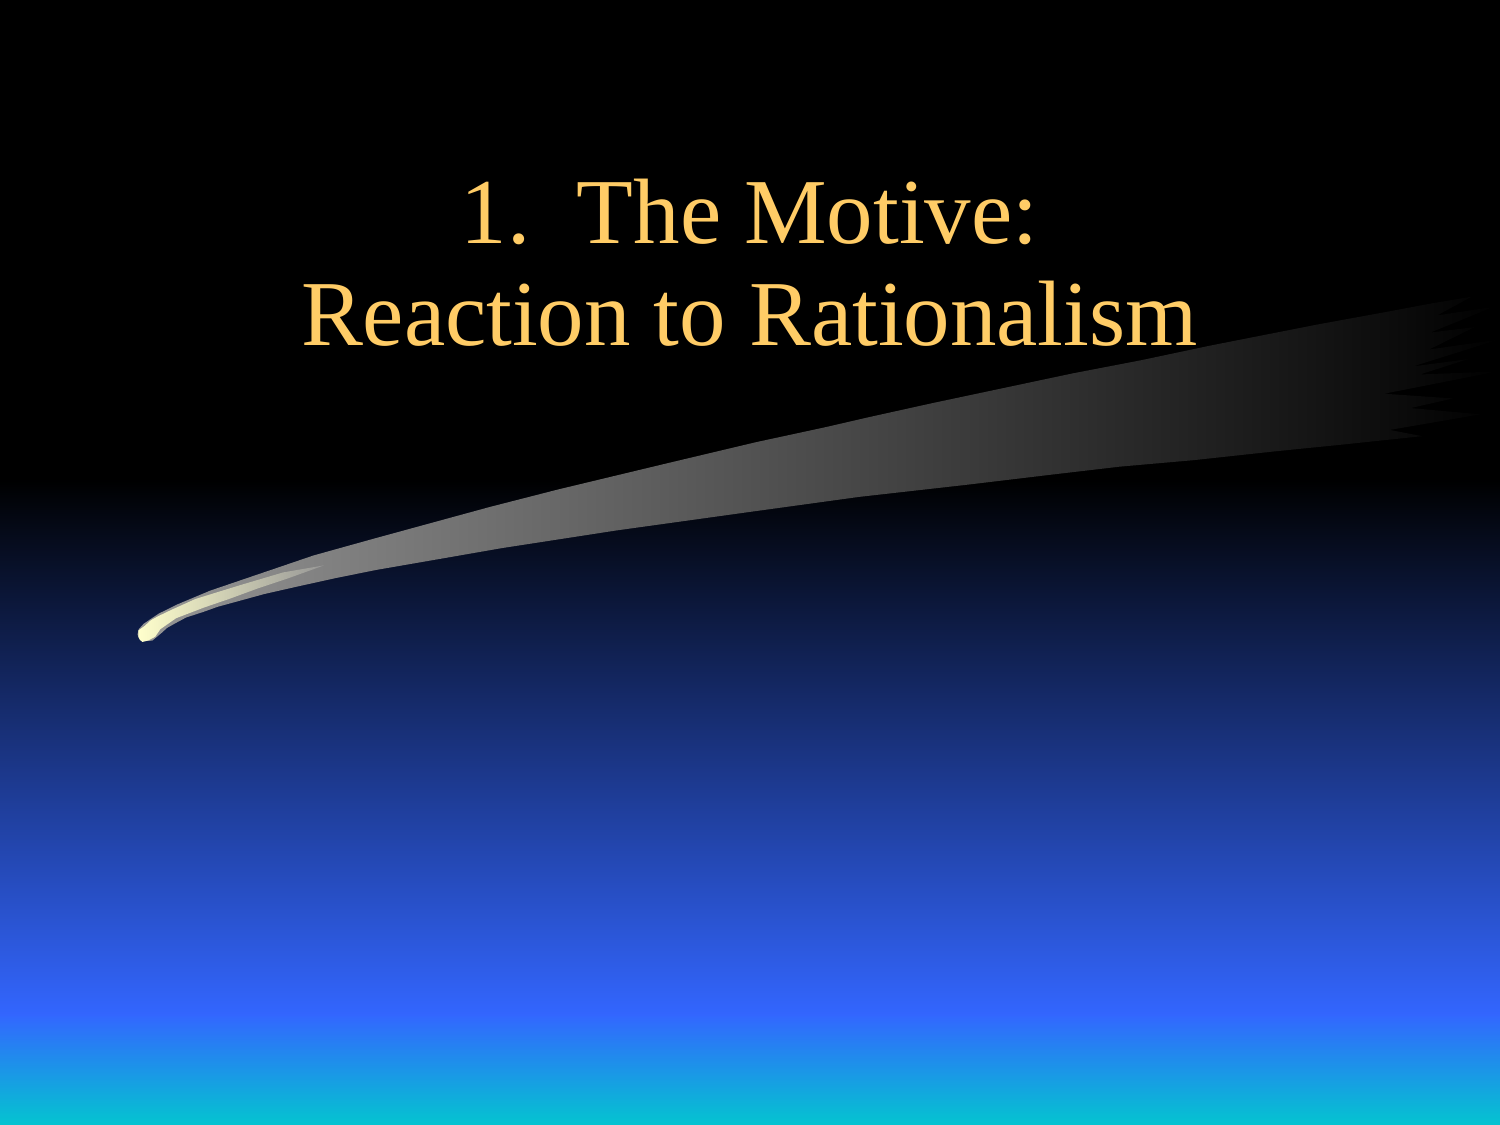

# 1. The Motive: Reaction to Rationalism